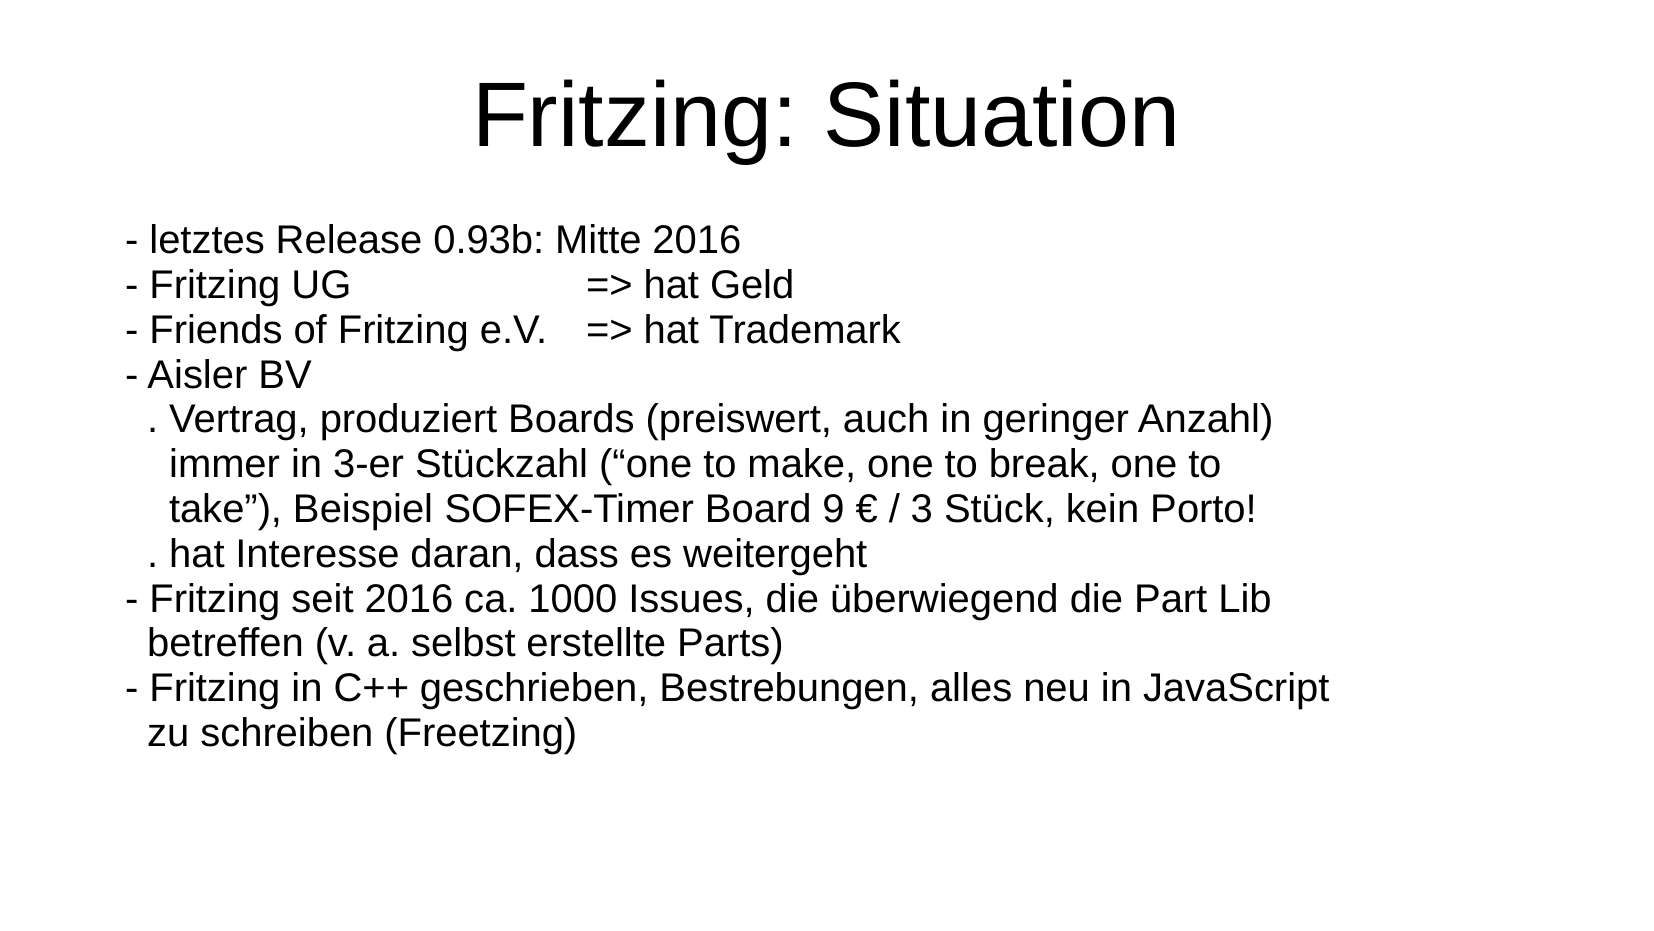

# Fritzing: Situation
- letztes Release 0.93b: Mitte 2016
- Fritzing UG					 => hat Geld
- Friends of Fritzing e.V.	 => hat Trademark
- Aisler BV
 . Vertrag, produziert Boards (preiswert, auch in geringer Anzahl)
 immer in 3-er Stückzahl (“one to make, one to break, one to
 take”), Beispiel SOFEX-Timer Board 9 € / 3 Stück, kein Porto!
 . hat Interesse daran, dass es weitergeht
- Fritzing seit 2016 ca. 1000 Issues, die überwiegend die Part Lib
 betreffen (v. a. selbst erstellte Parts)
- Fritzing in C++ geschrieben, Bestrebungen, alles neu in JavaScript
 zu schreiben (Freetzing)